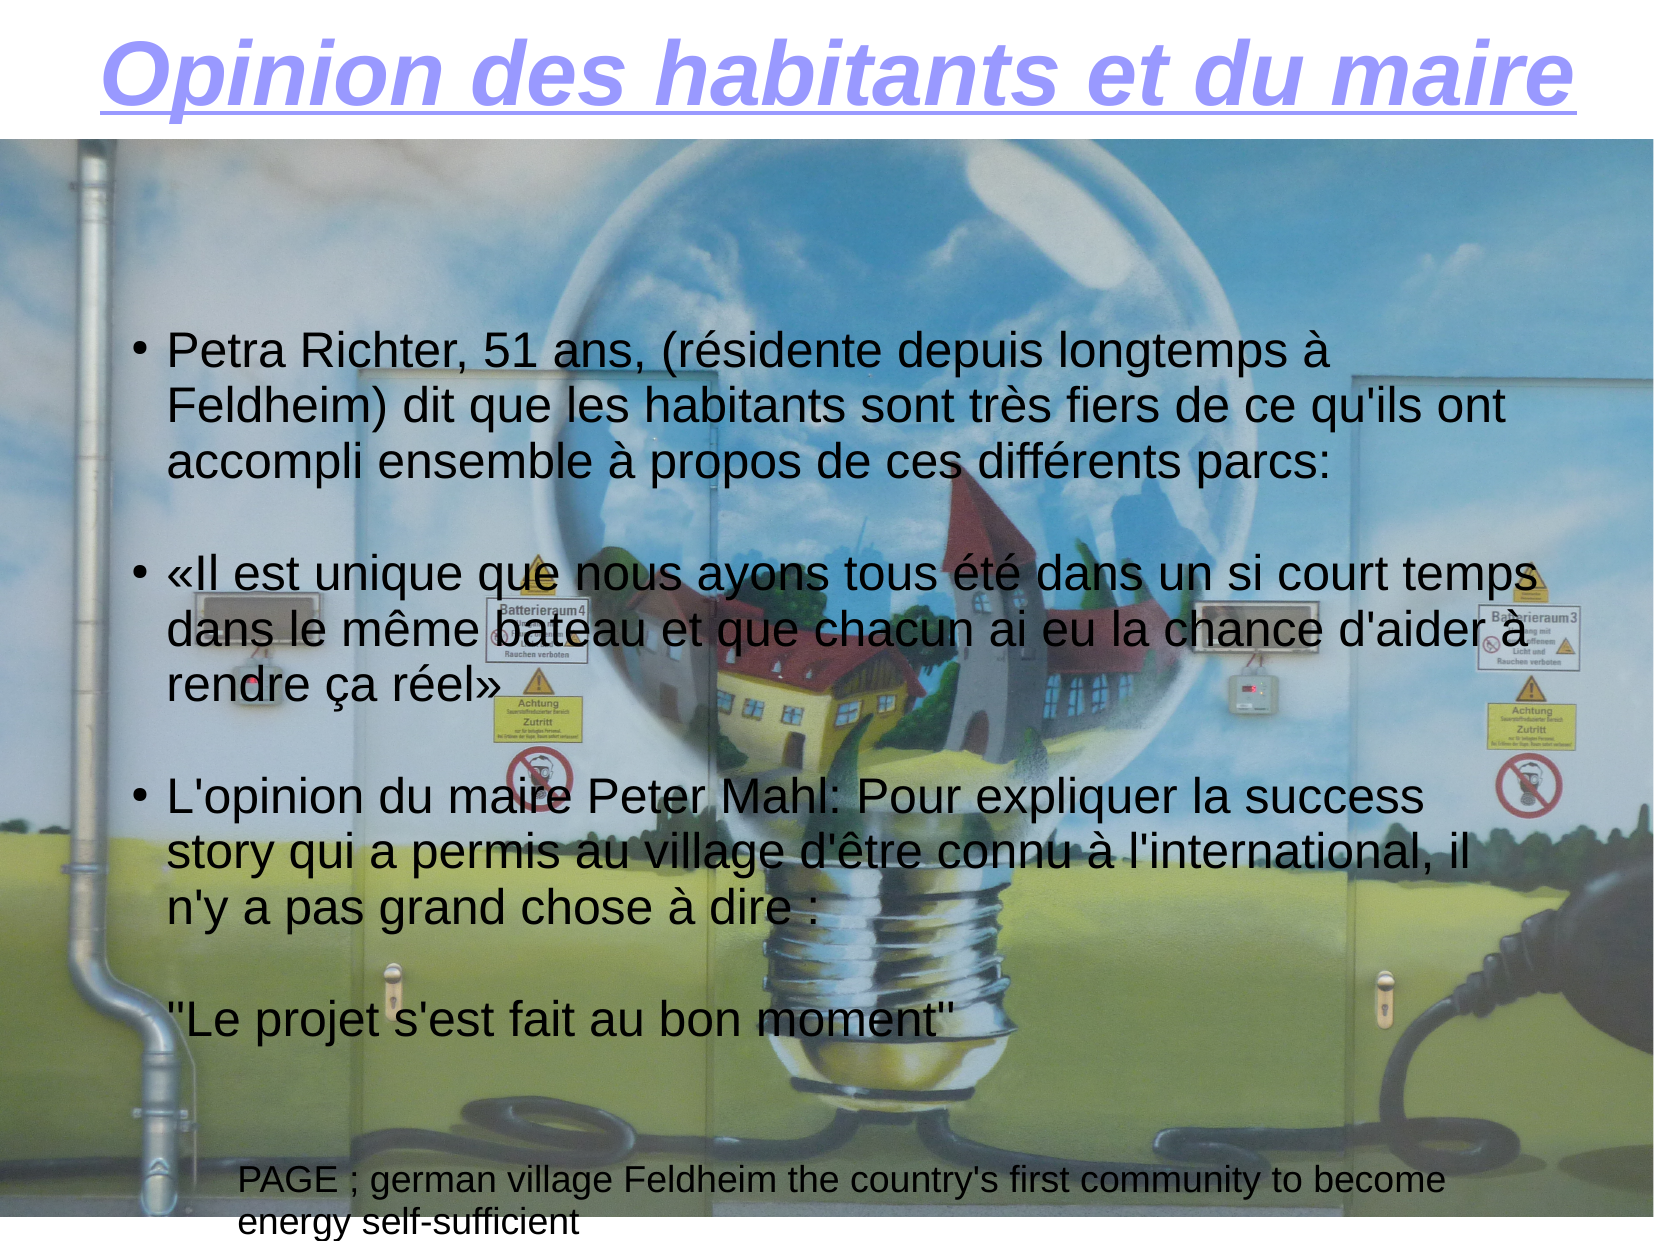

# Opinion des habitants et du maire
Petra Richter, 51 ans, (résidente depuis longtemps à Feldheim) dit que les habitants sont très fiers de ce qu'ils ont accompli ensemble à propos de ces différents parcs:
«Il est unique que nous ayons tous été dans un si court temps dans le même bateau et que chacun ai eu la chance d'aider à rendre ça réel»
L'opinion du maire Peter Mahl: Pour expliquer la success story qui a permis au village d'être connu à l'international, il n'y a pas grand chose à dire :
''Le projet s'est fait au bon moment''
PAGE ; german village Feldheim the country's first community to become energy self-sufficient